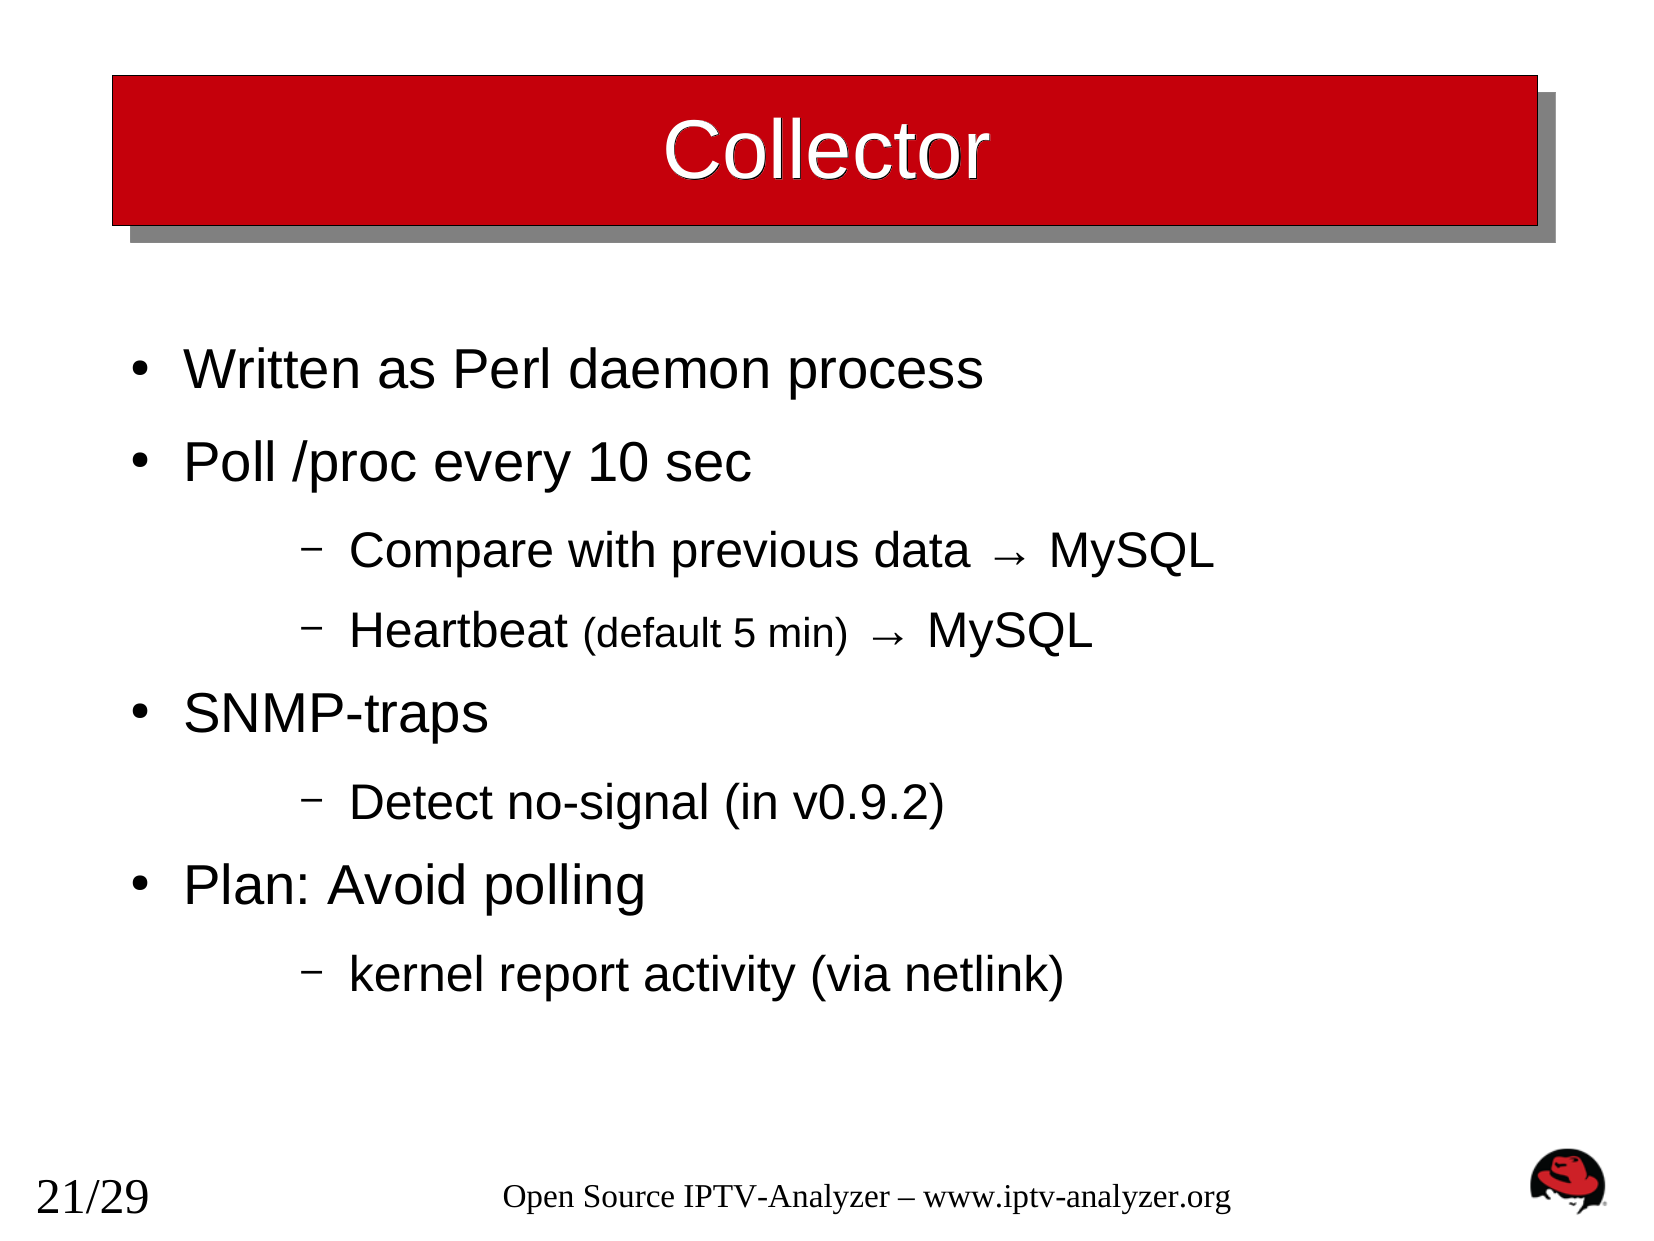

# Collector
Written as Perl daemon process
Poll /proc every 10 sec
Compare with previous data → MySQL
Heartbeat (default 5 min) → MySQL
SNMP-traps
Detect no-signal (in v0.9.2)
Plan: Avoid polling
kernel report activity (via netlink)